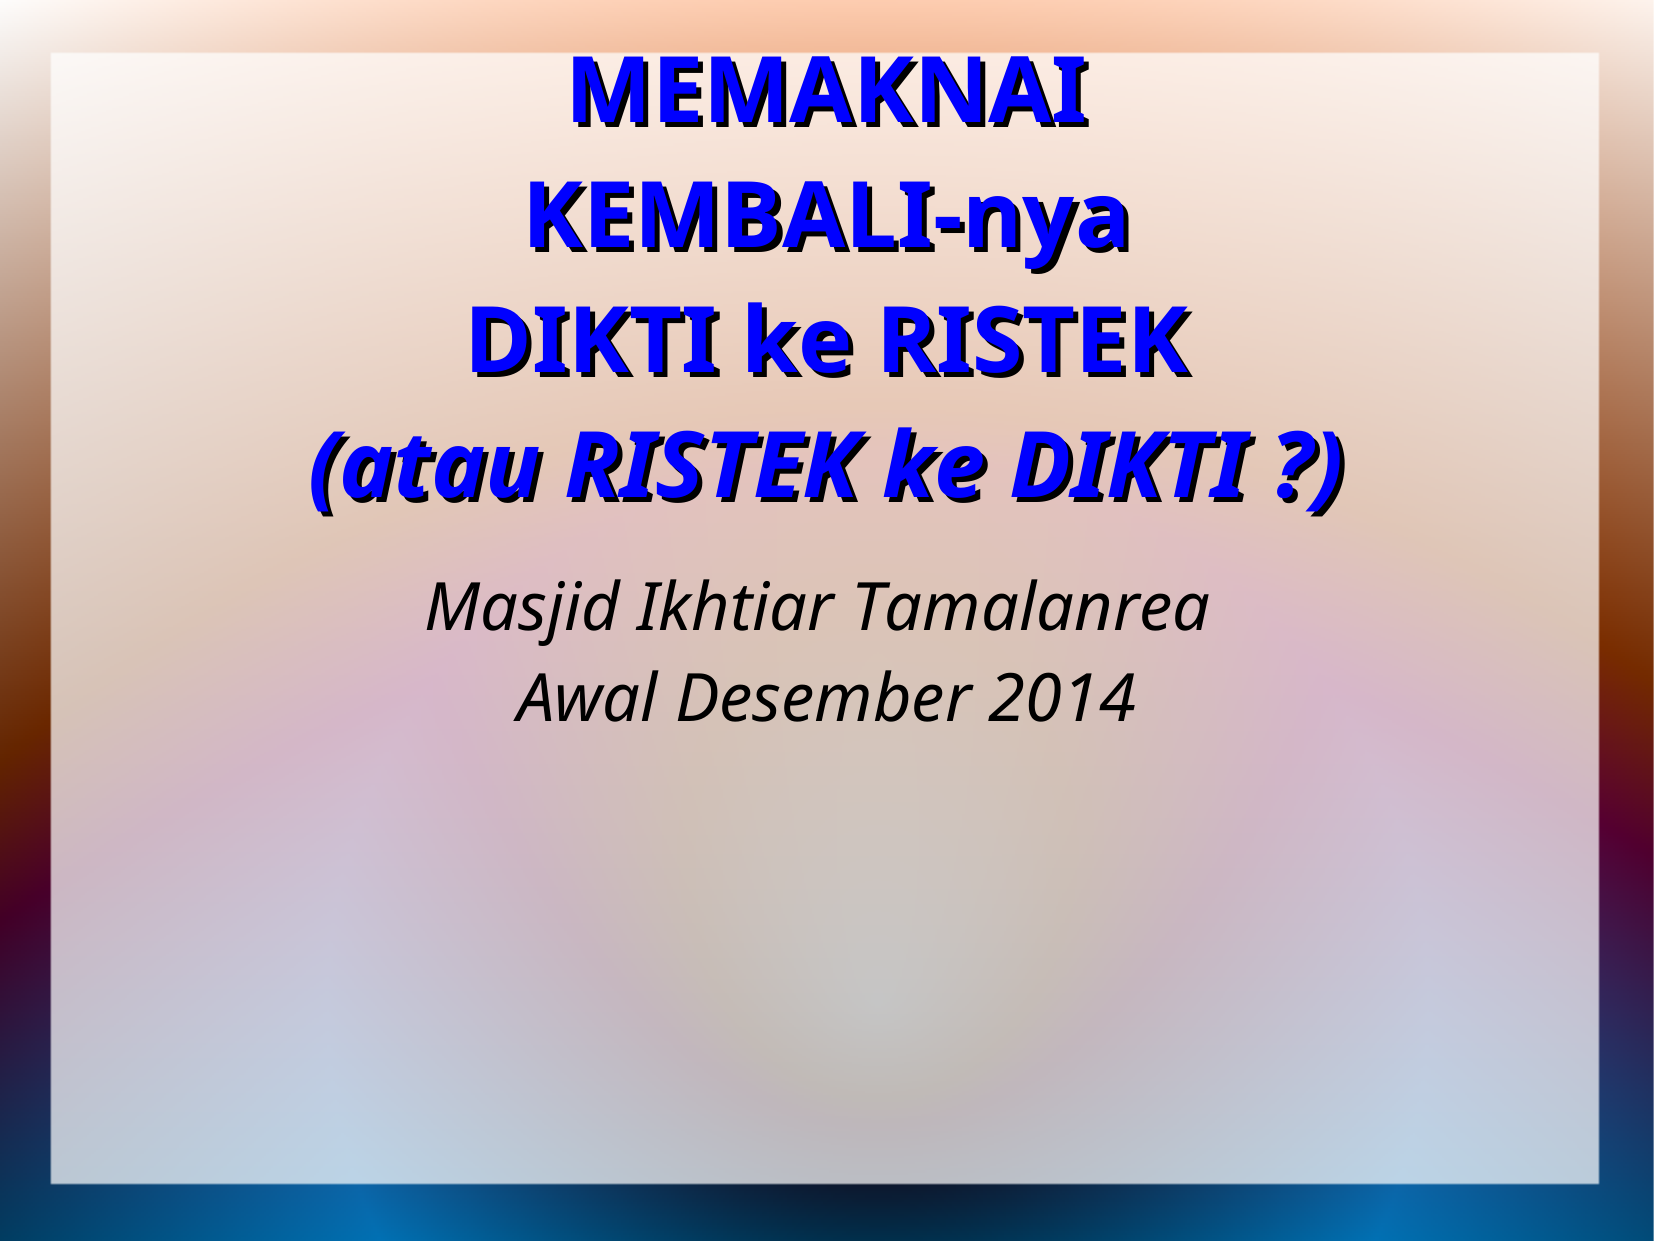

# MEMAKNAI KEMBALI-nya DIKTI ke RISTEK (atau RISTEK ke DIKTI ?)
Masjid Ikhtiar Tamalanrea
Awal Desember 2014